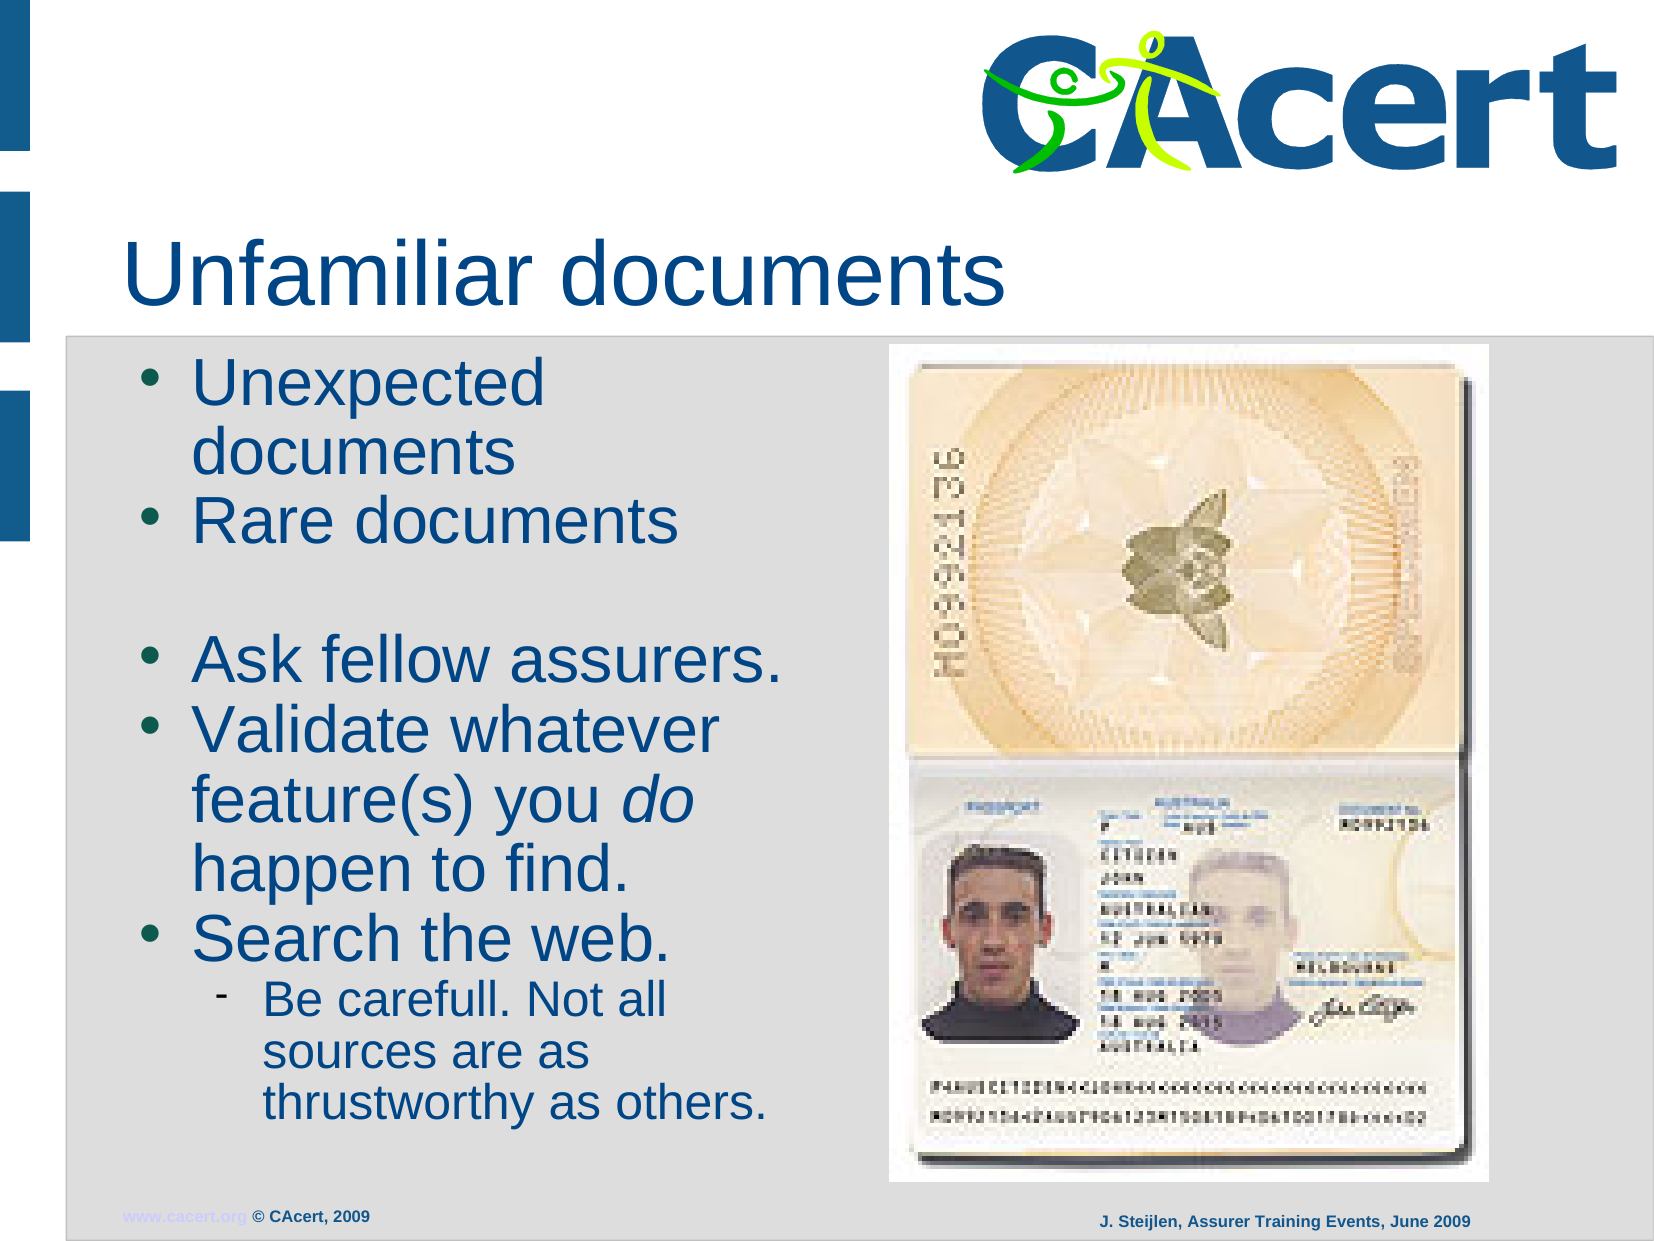

# Unfamiliar documents
Unexpected documents
Rare documents
Ask fellow assurers.
Validate whatever feature(s) you do happen to find.
Search the web.
Be carefull. Not all sources are as thrustworthy as others.